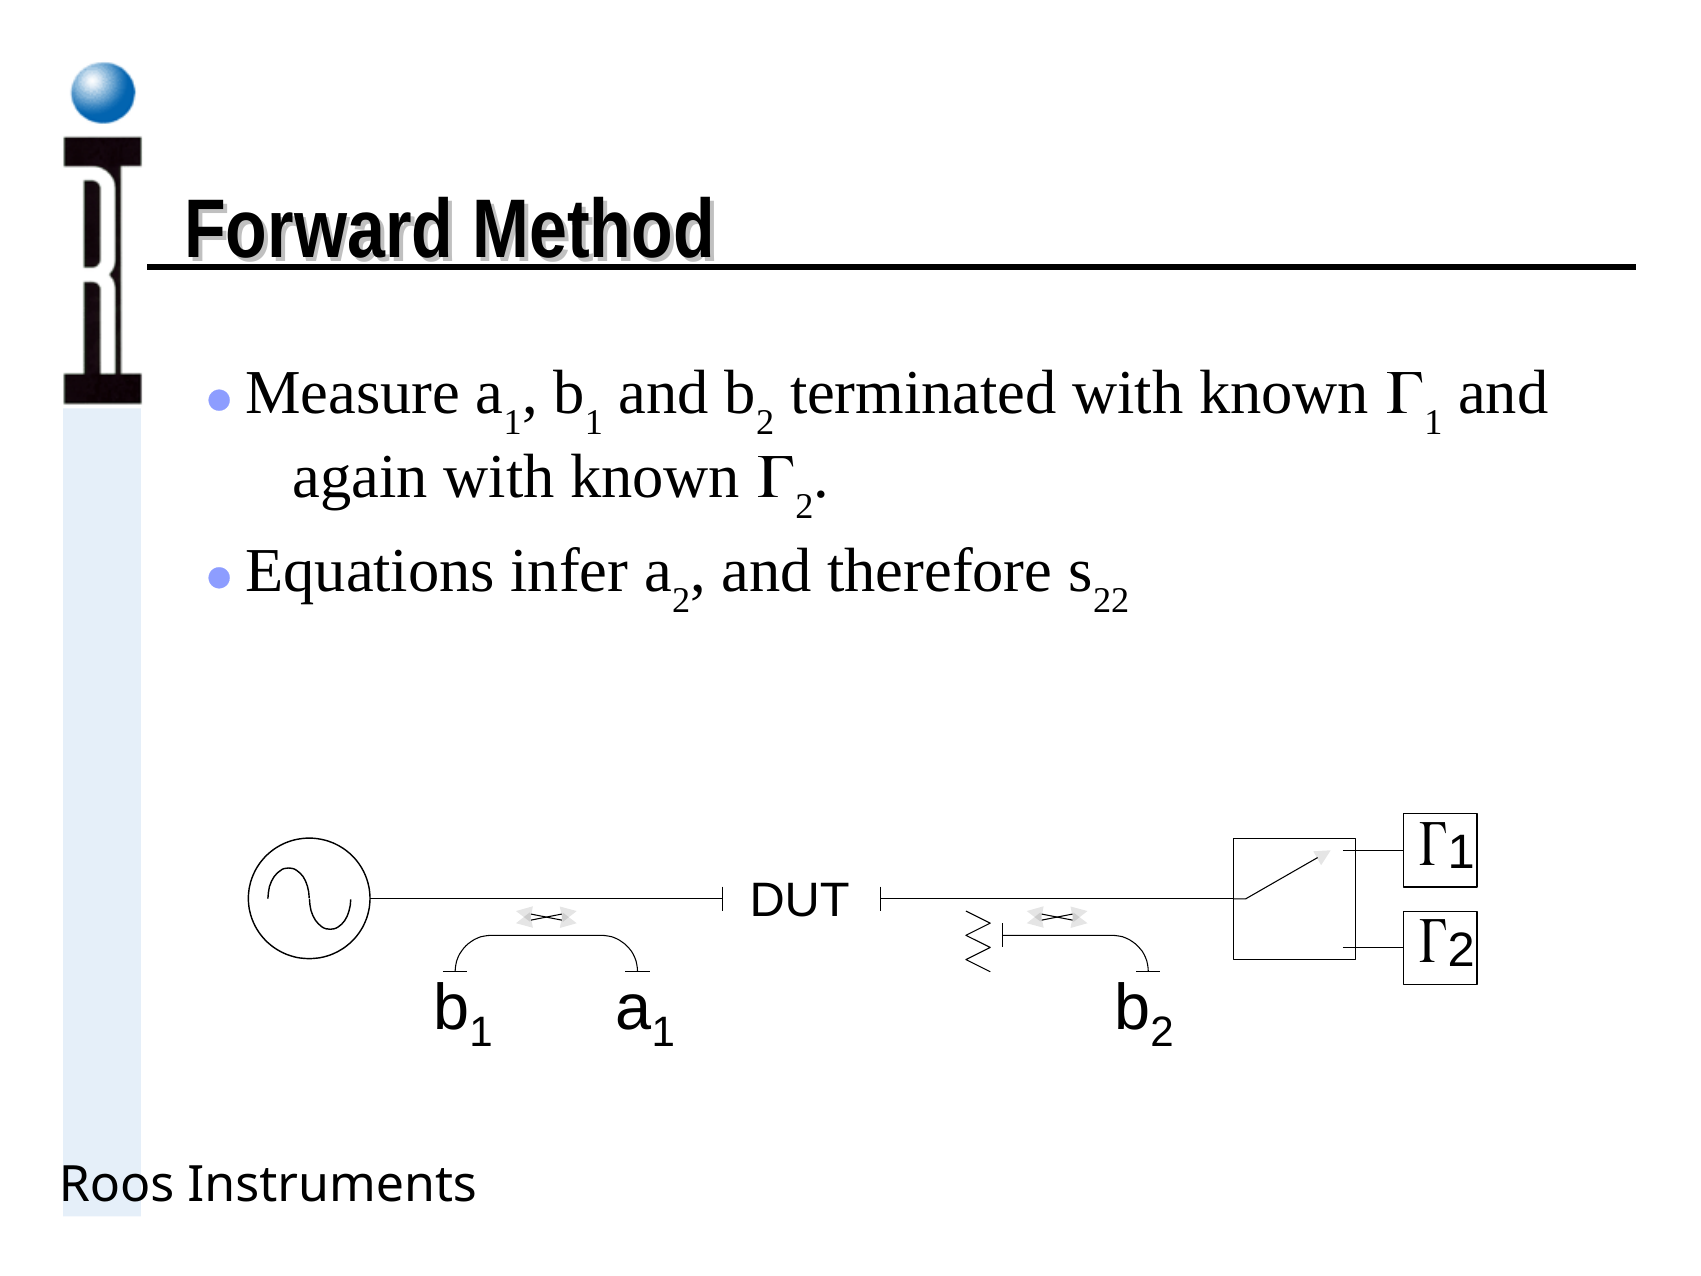

Forward Method
Measure a1, b1 and b2 terminated with known G1 and again with known G2.
Equations infer a2, and therefore s22

1
DUT

2
b
a
b
1
1
2